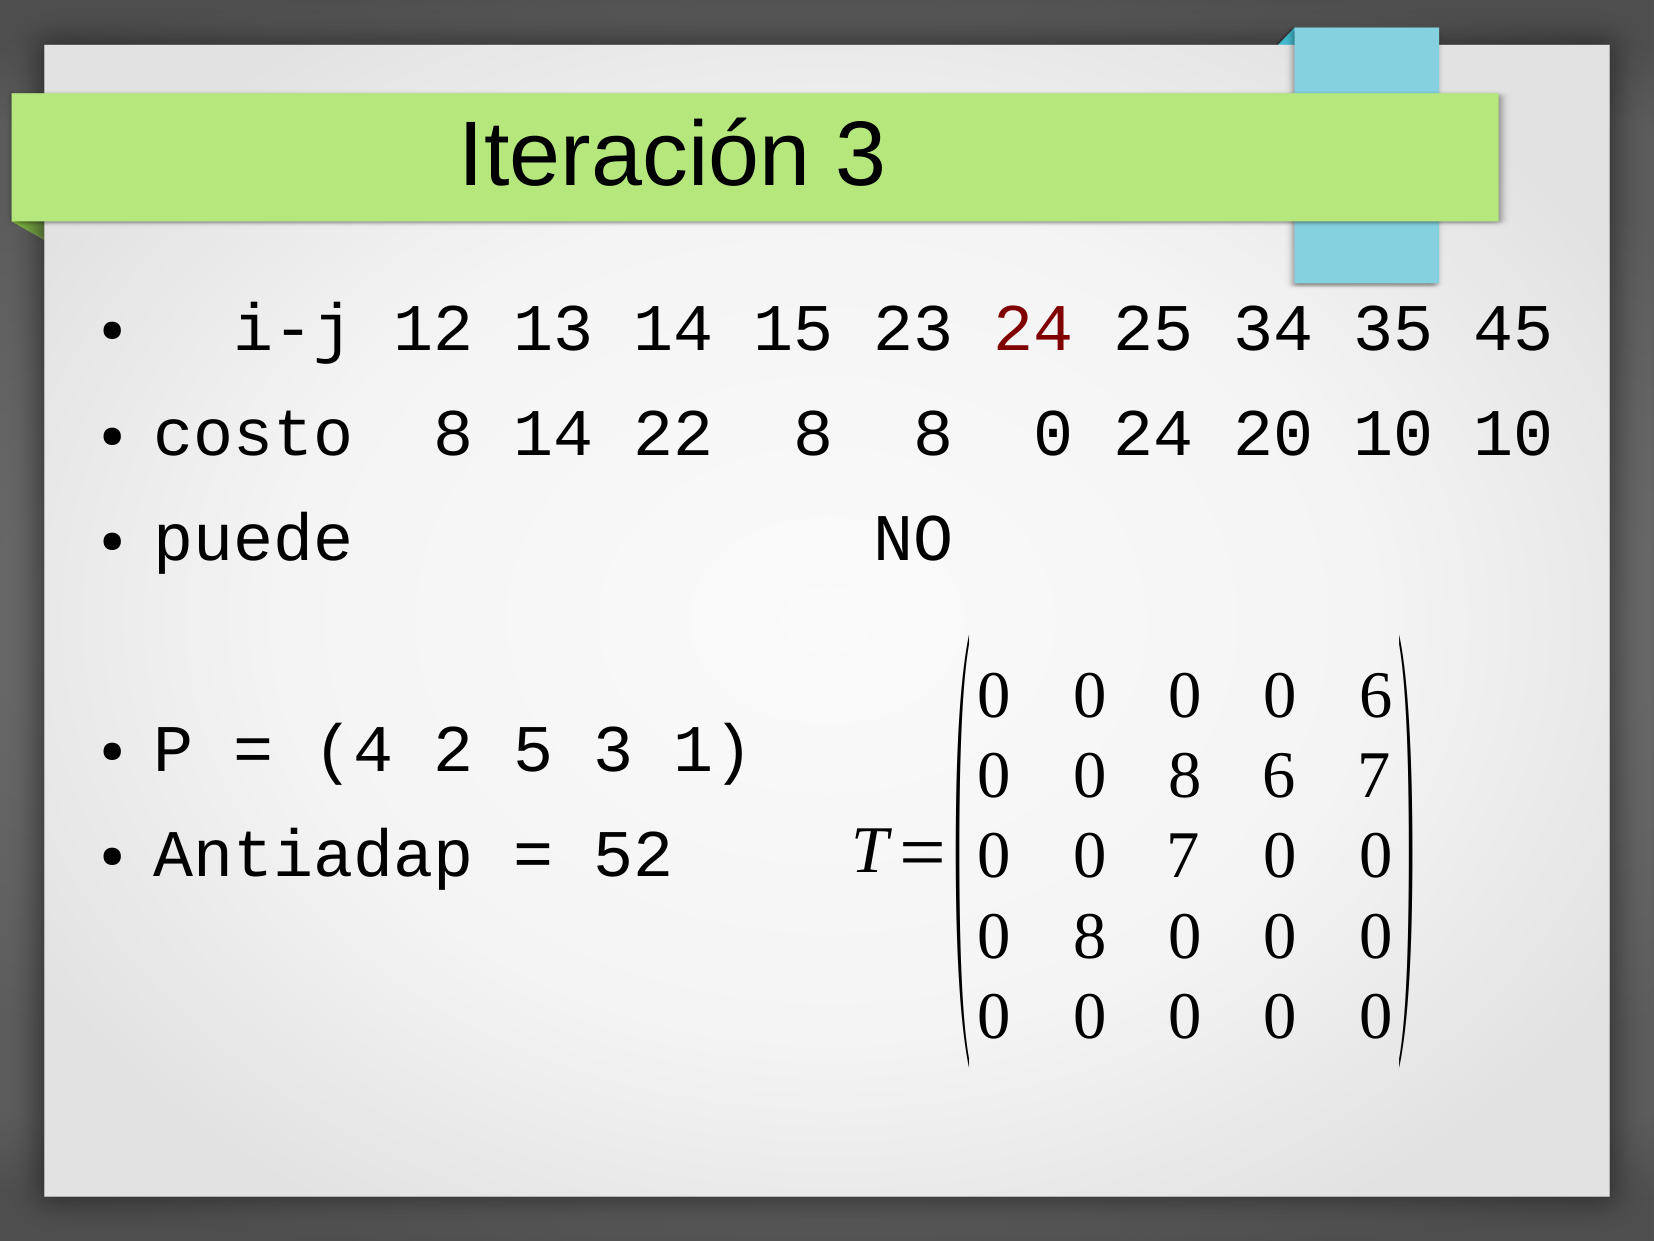

# Iteración 3
 i-j 12 13 14 15 23 24 25 34 35 45
costo 8 14 22 8 8 0 24 20 10 10
puede NO
P = (4 2 5 3 1)
Antiadap = 52